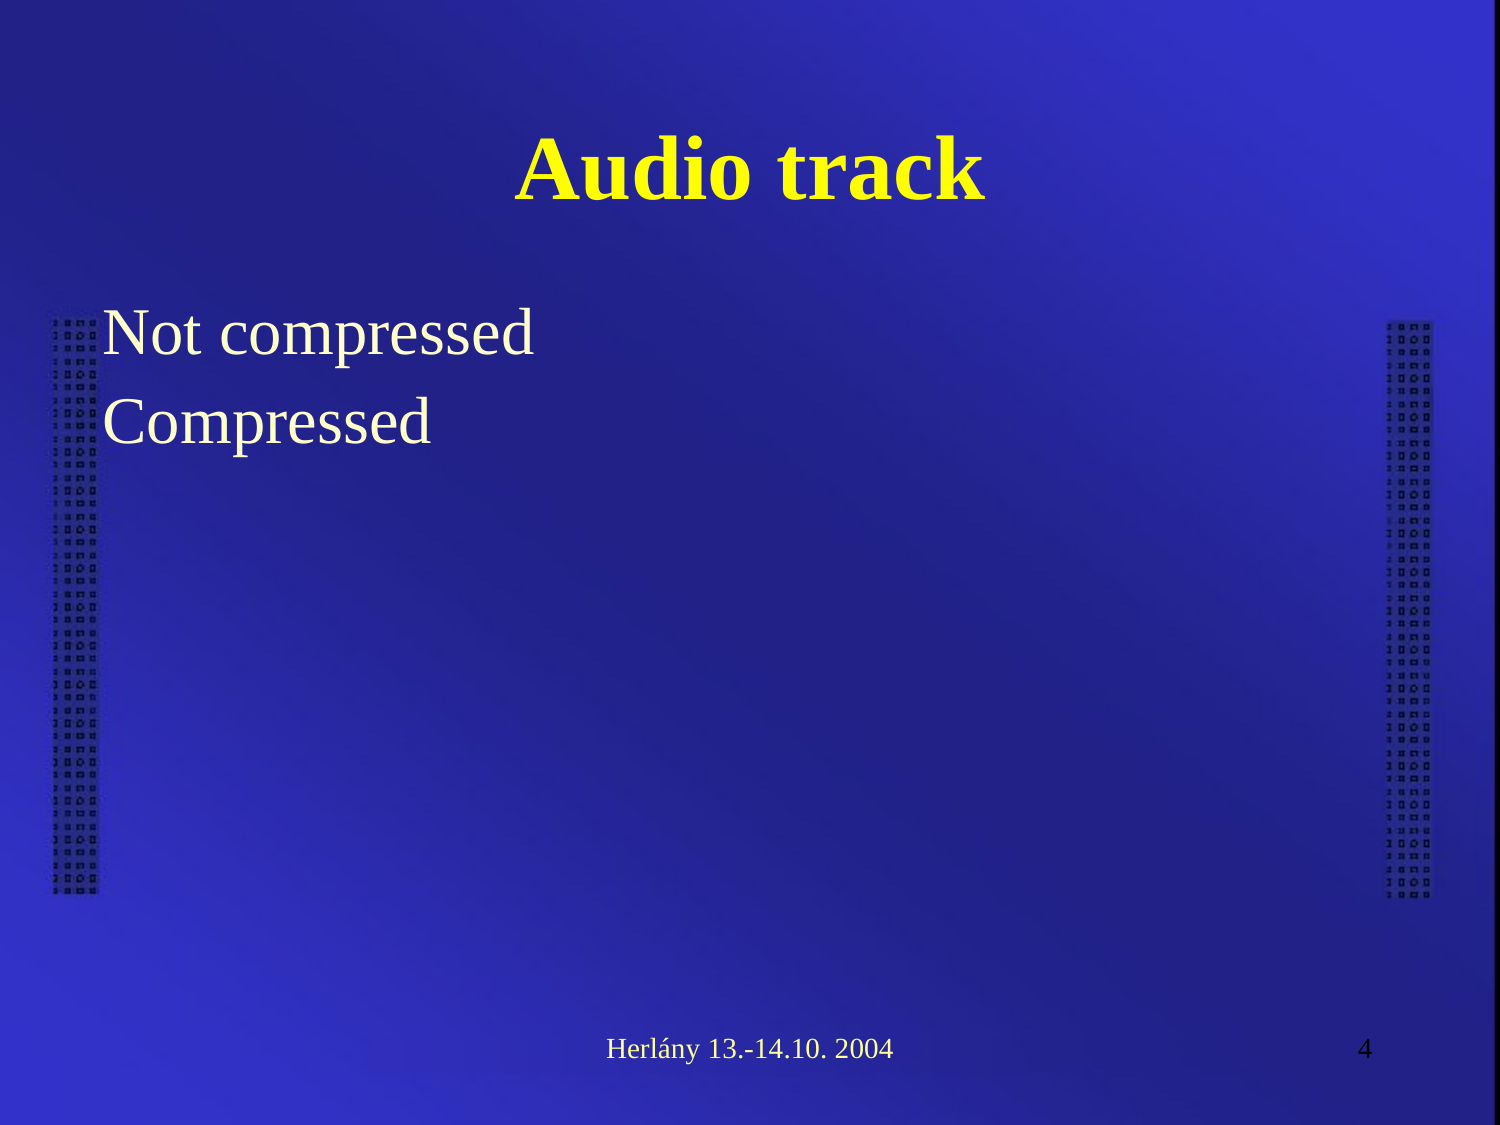

# Audio track
Not compressed
Compressed
Herlány 13.-14.10. 2004